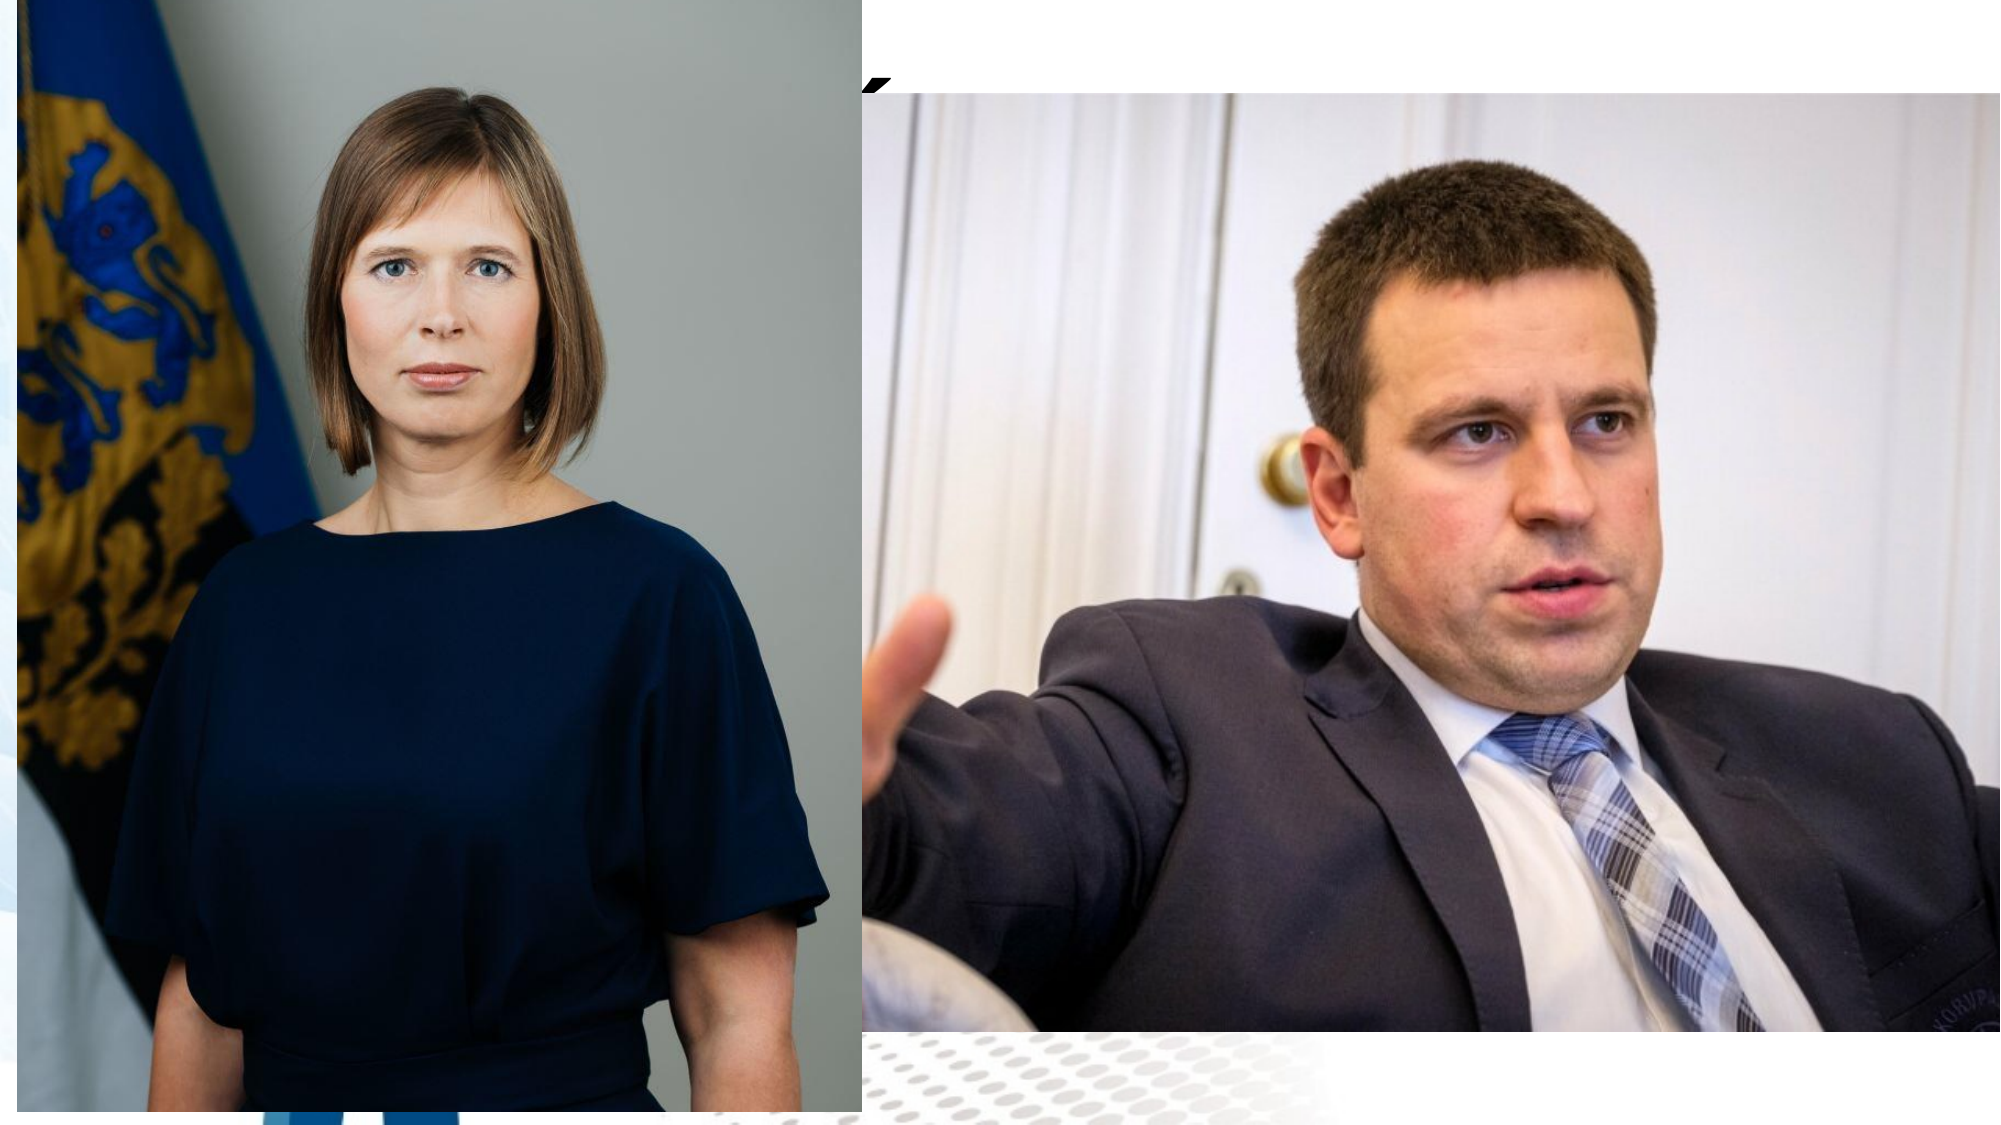

# Státní zřízení
parlament = riigikogu, 101 křesel
premiér Jüri Ratas (Estonská strana středu)
prezidentka Kersti Kaljulaidová